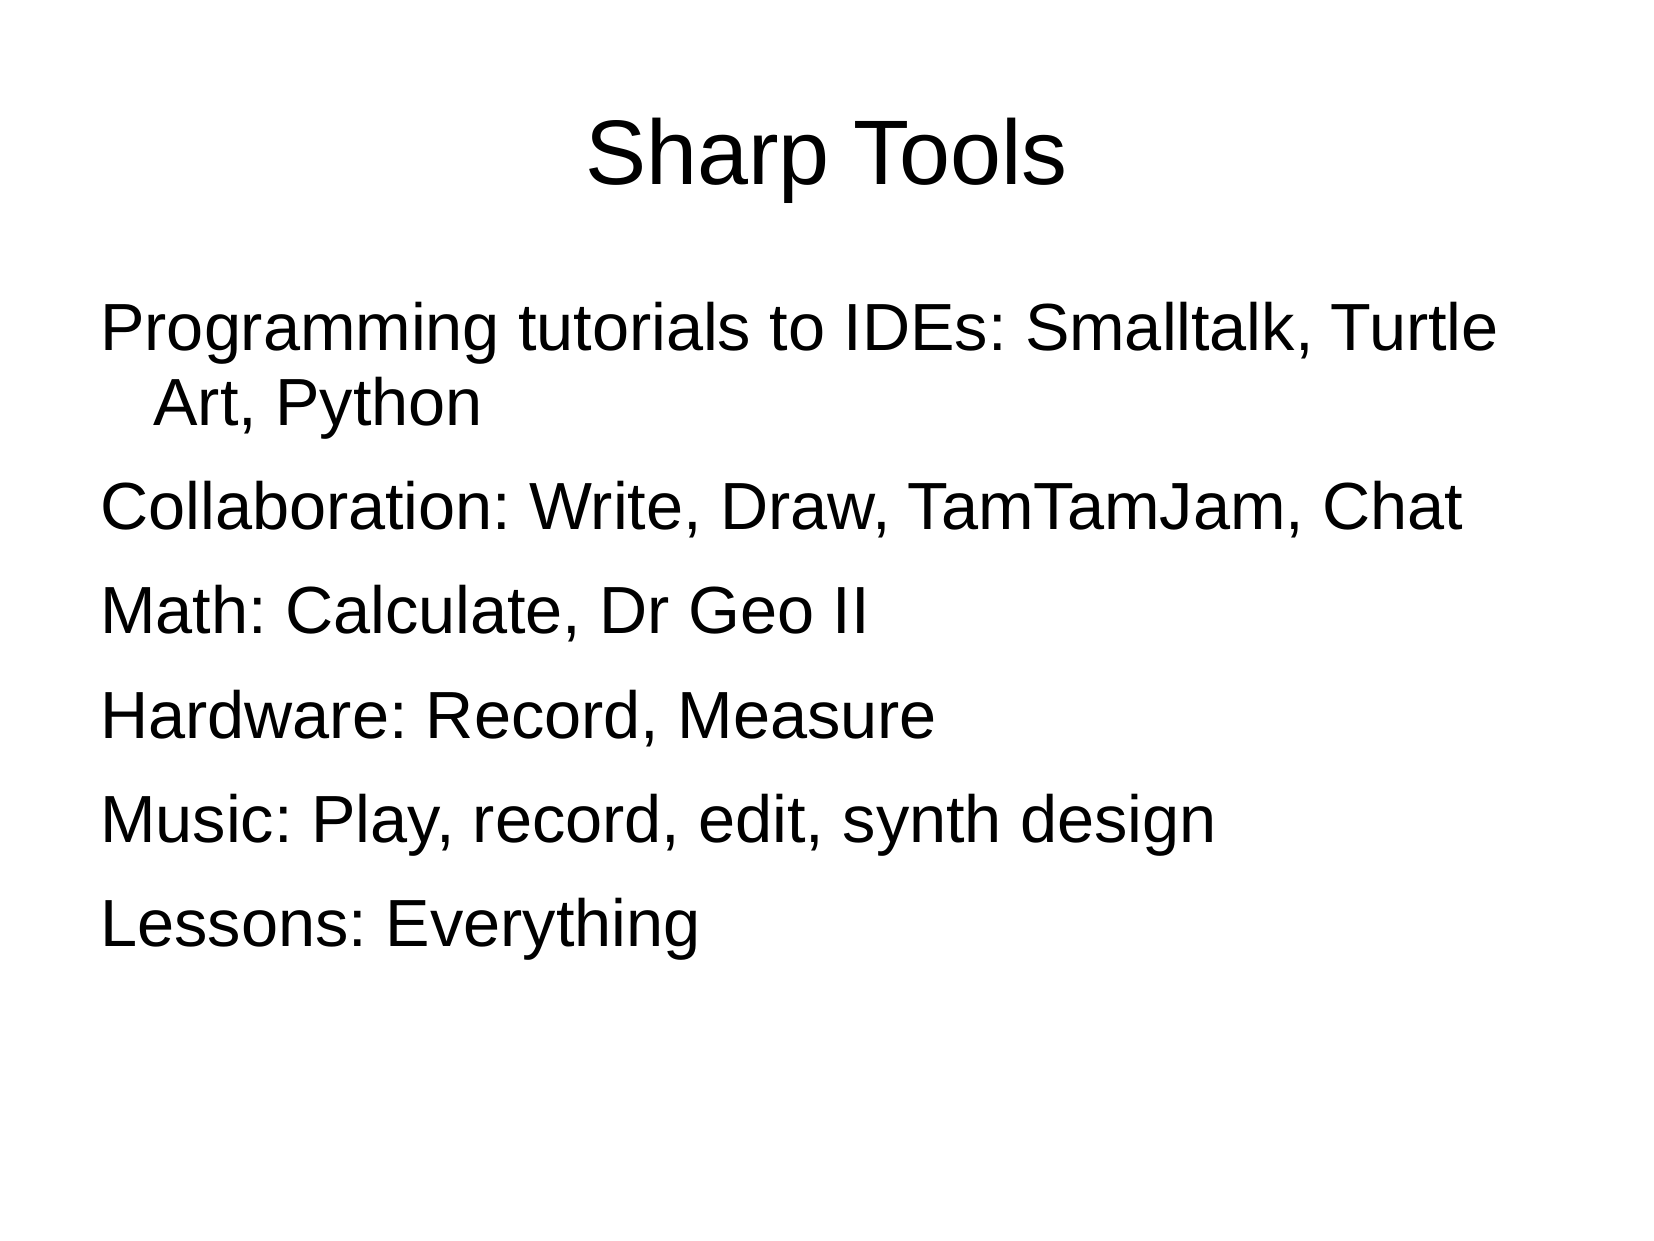

# Sharp Tools
Programming tutorials to IDEs: Smalltalk, Turtle Art, Python
Collaboration: Write, Draw, TamTamJam, Chat
Math: Calculate, Dr Geo II
Hardware: Record, Measure
Music: Play, record, edit, synth design
Lessons: Everything